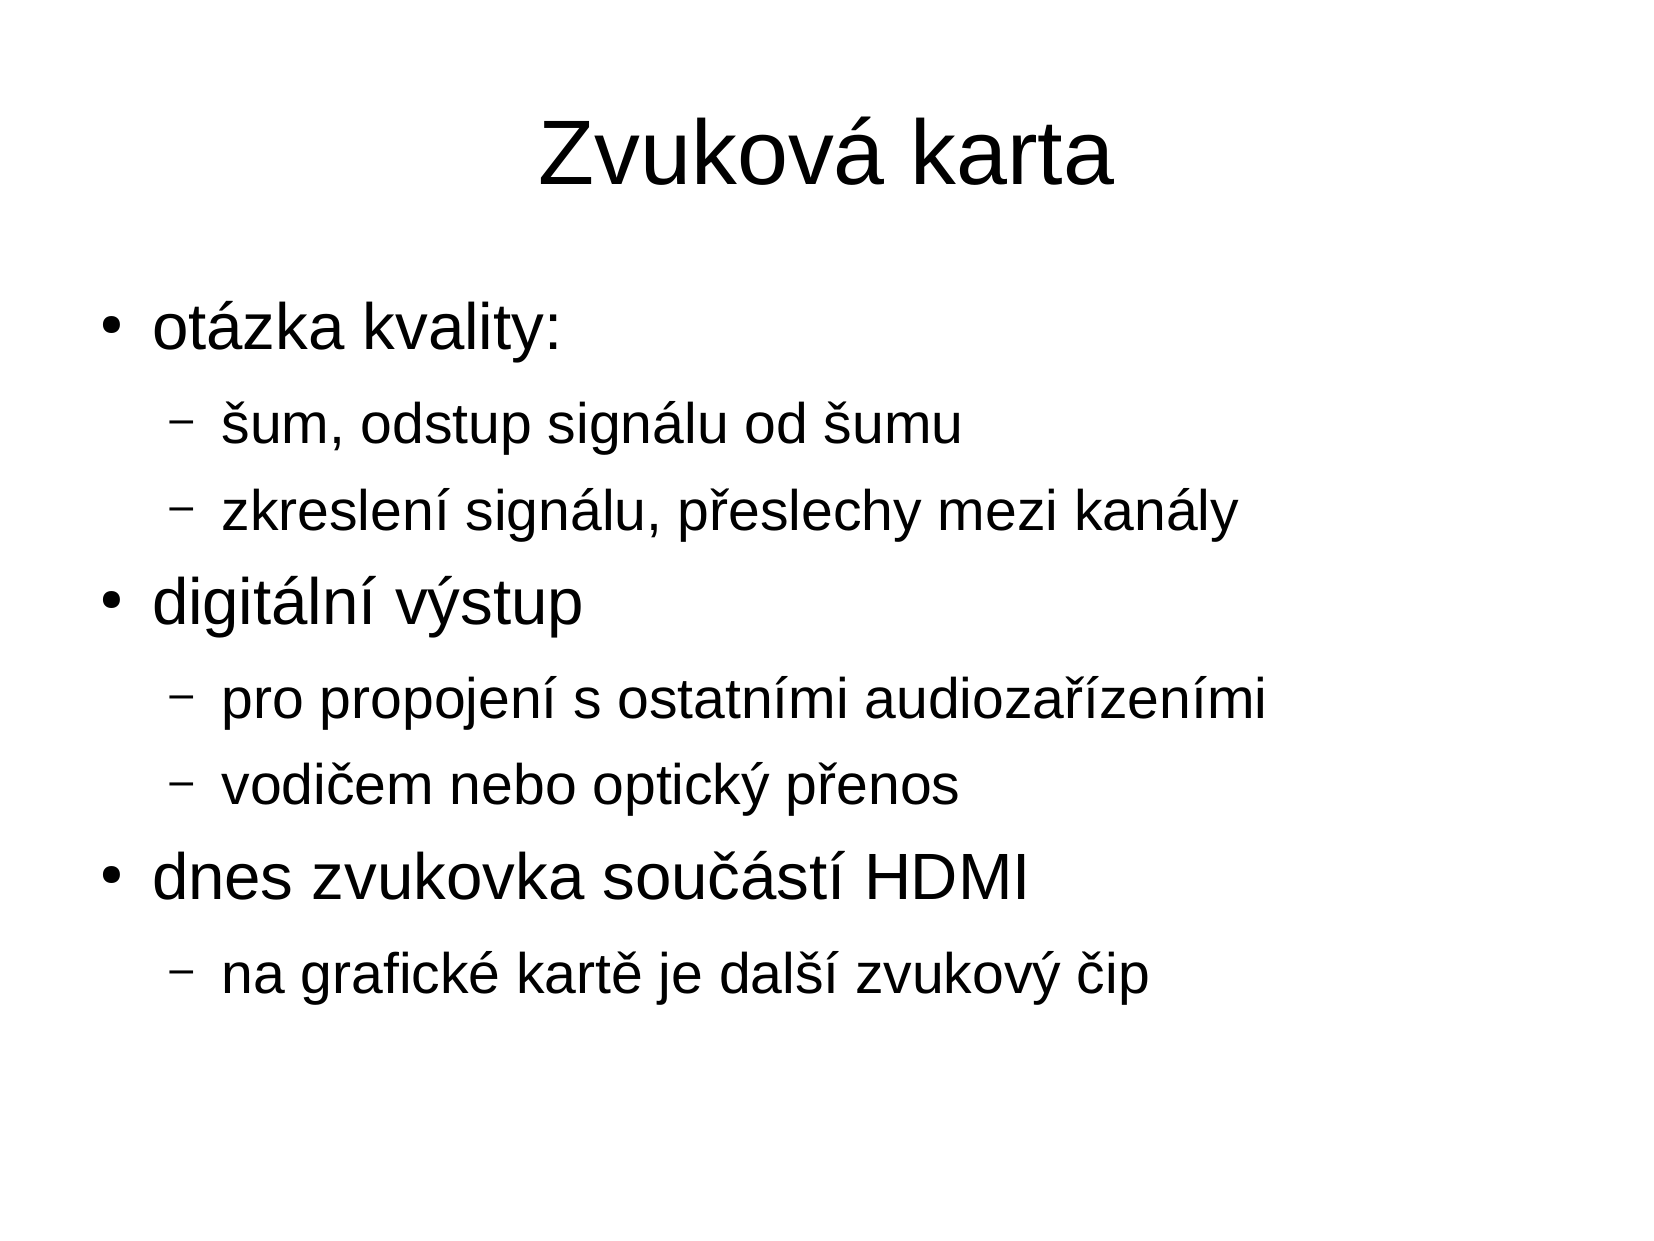

# Zvuková karta
otázka kvality:
šum, odstup signálu od šumu
zkreslení signálu, přeslechy mezi kanály
digitální výstup
pro propojení s ostatními audiozařízeními
vodičem nebo optický přenos
dnes zvukovka součástí HDMI
na grafické kartě je další zvukový čip